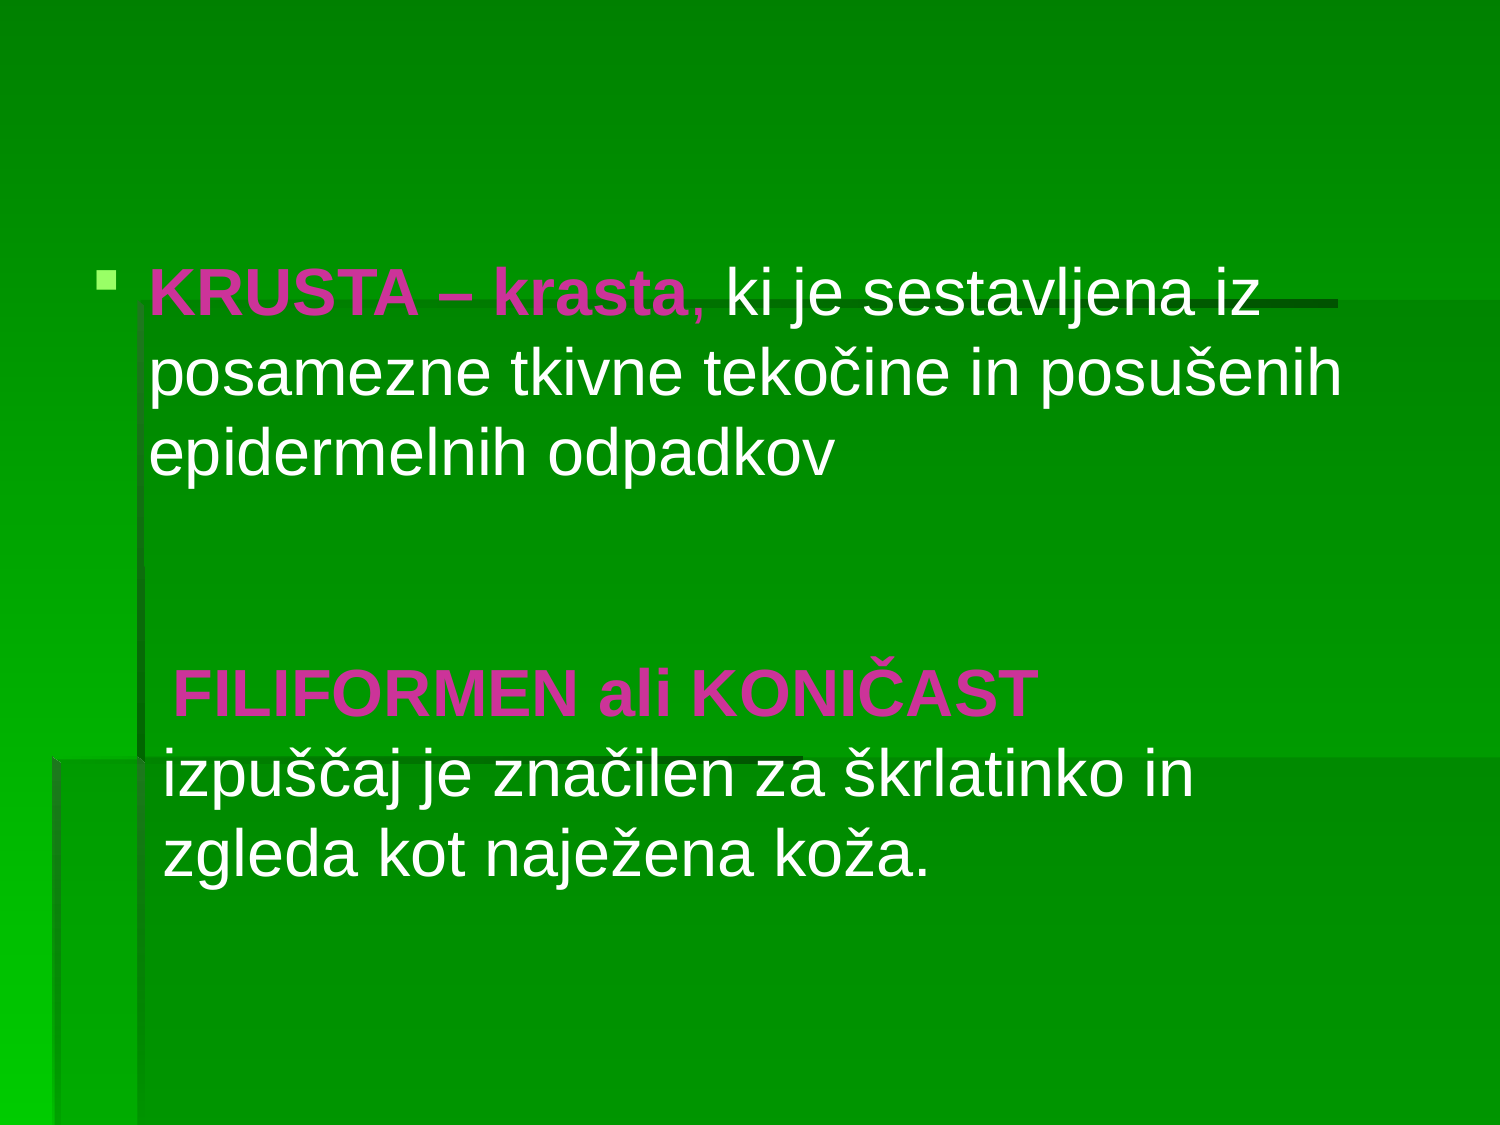

# KRUSTA – krasta, ki je sestavljena iz posamezne tkivne tekočine in posušenih epidermelnih odpadkov
 FILIFORMEN ali KONIČAST izpuščaj je značilen za škrlatinko in zgleda kot naježena koža.